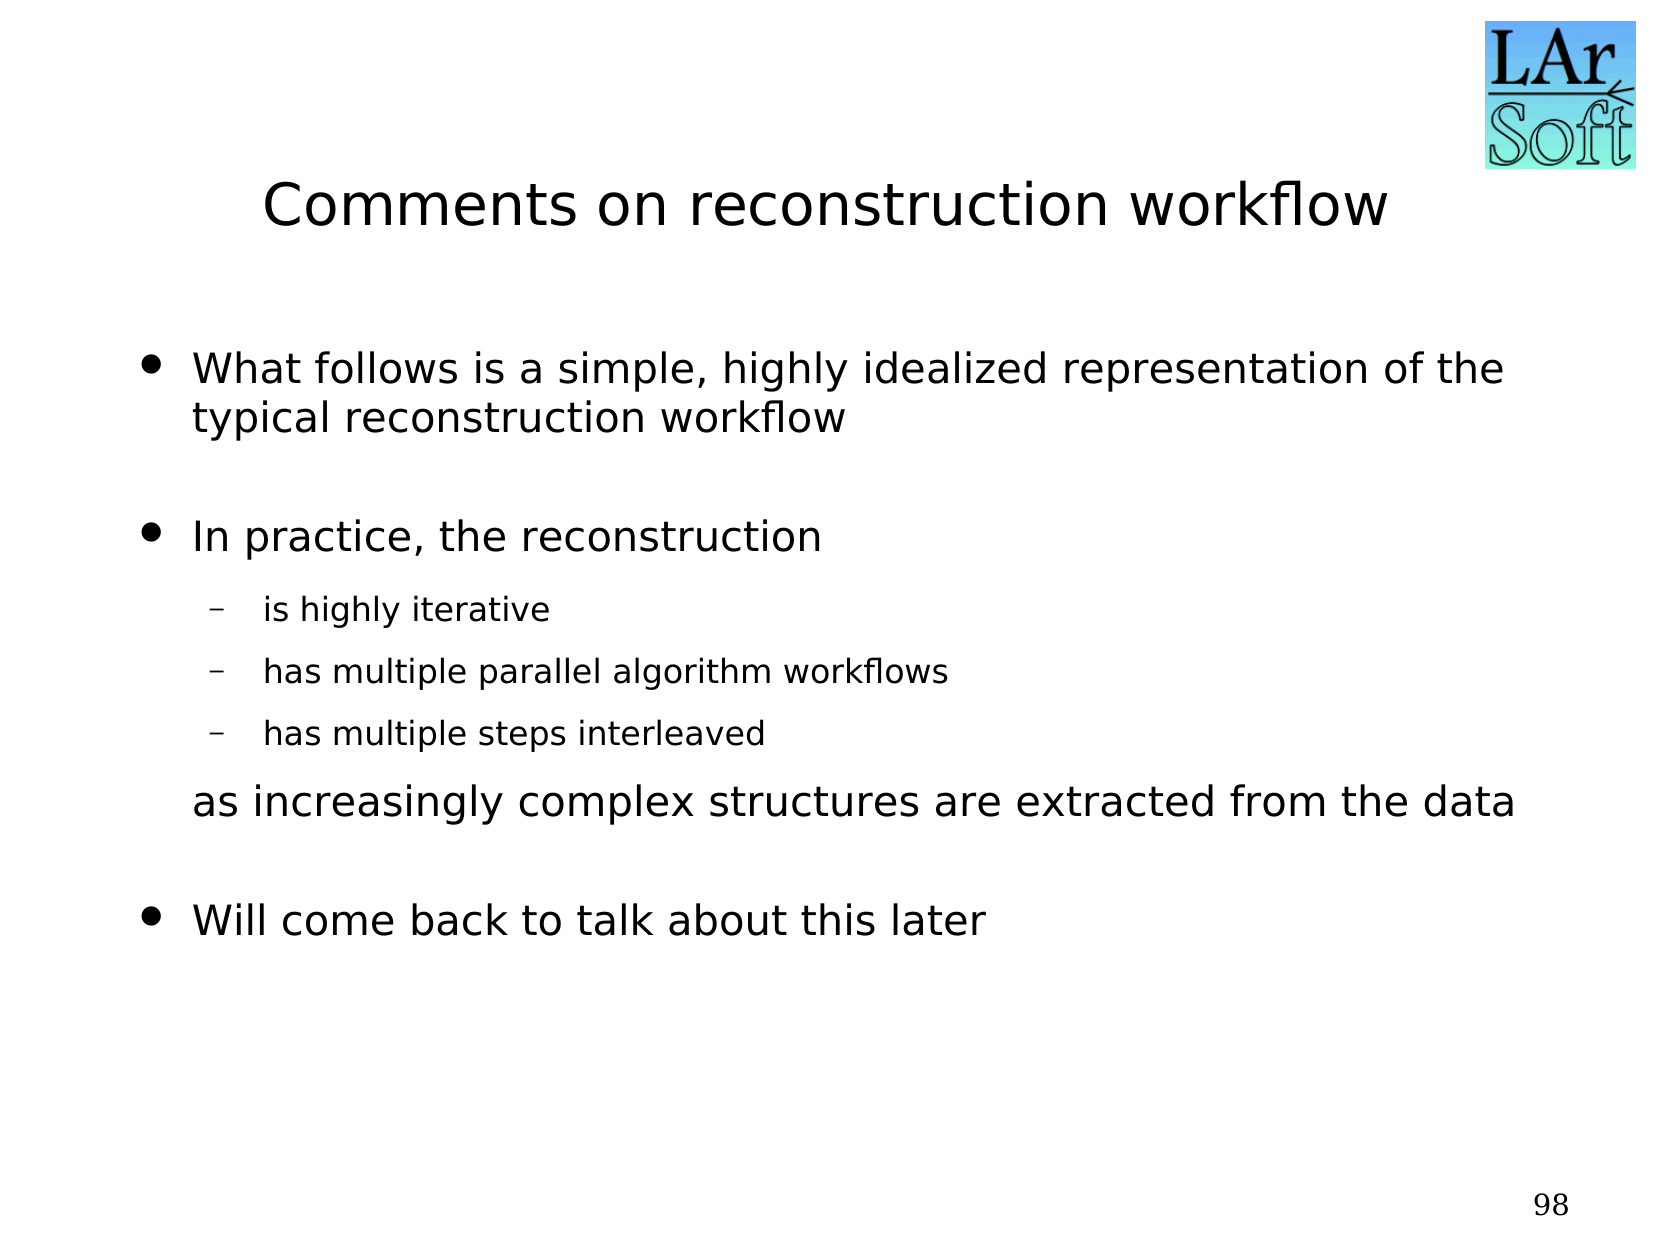

# Comments on reconstruction workflow
What follows is a simple, highly idealized representation of the typical reconstruction workflow
In practice, the reconstruction
is highly iterative
has multiple parallel algorithm workflows
has multiple steps interleaved
as increasingly complex structures are extracted from the data
Will come back to talk about this later
98